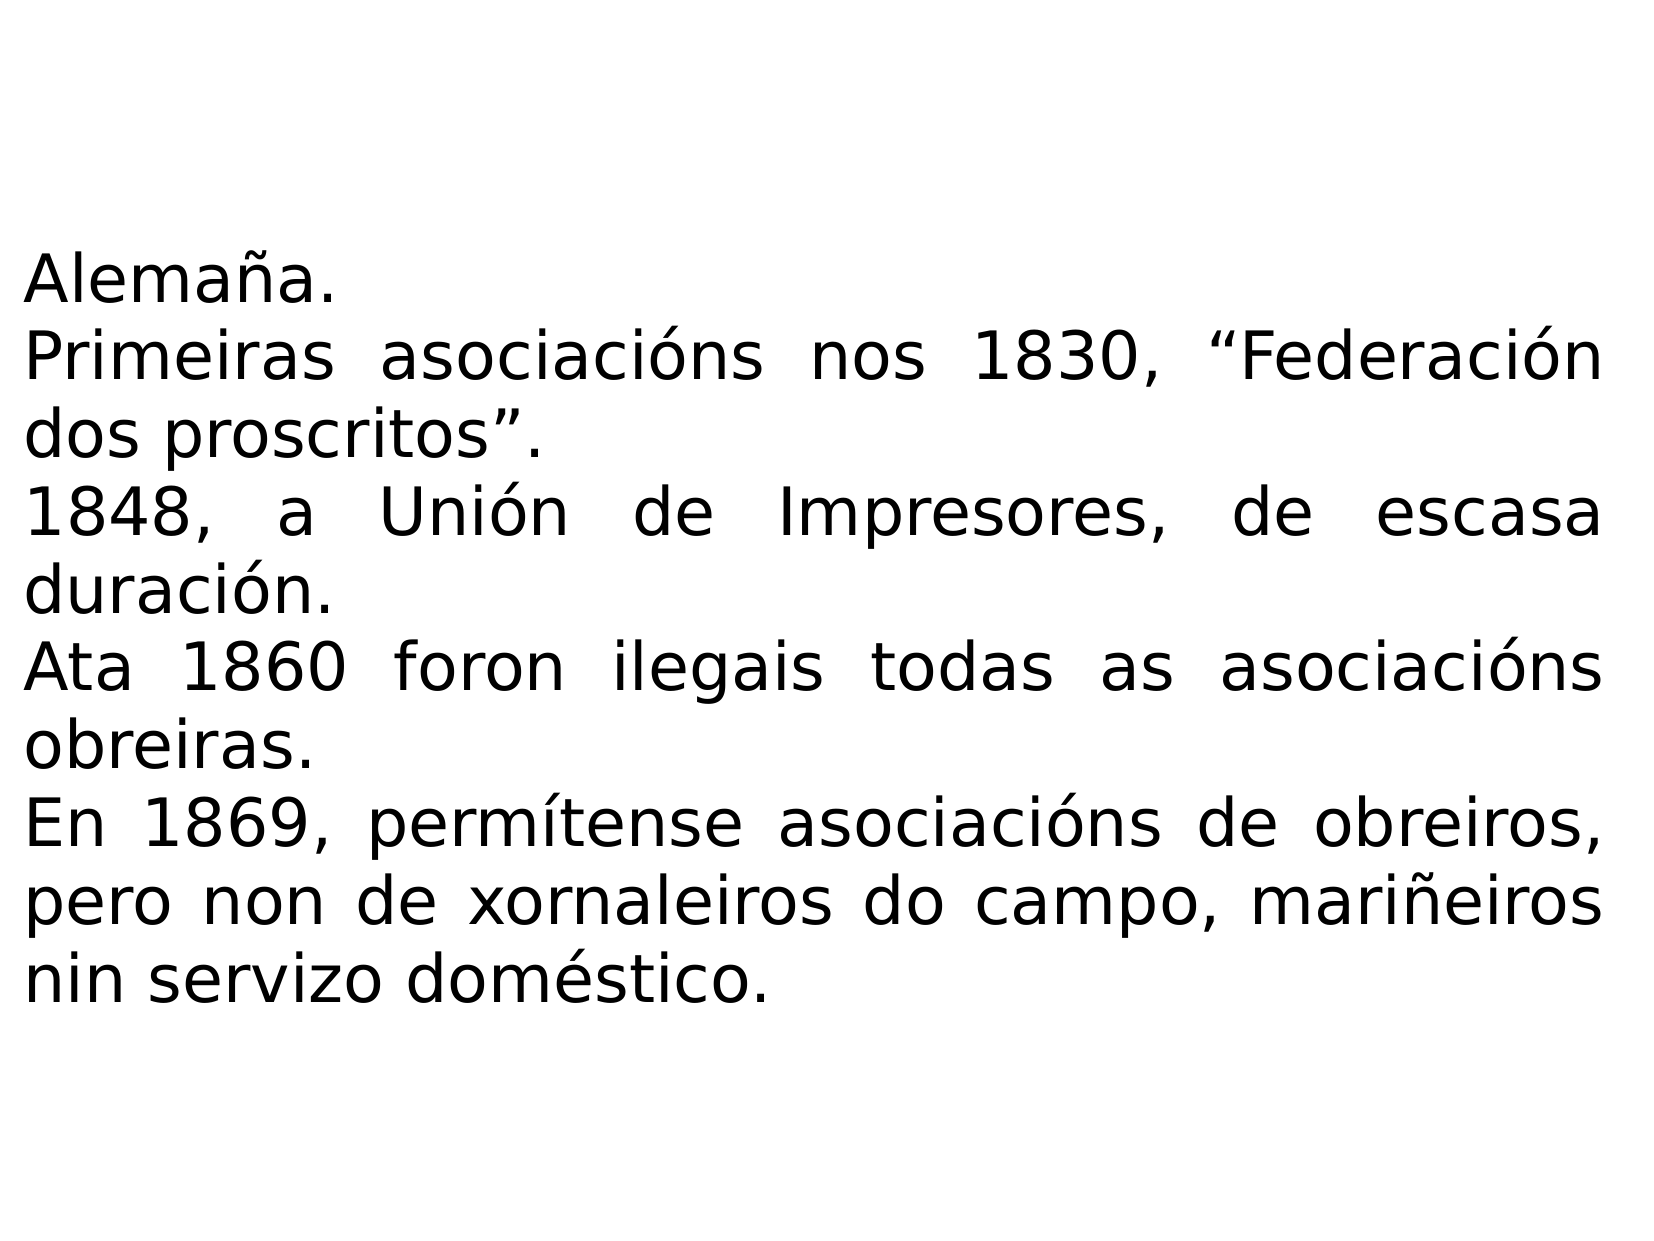

# Alemaña.
Primeiras asociacións nos 1830, “Federación dos proscritos”.
1848, a Unión de Impresores, de escasa duración.
Ata 1860 foron ilegais todas as asociacións obreiras.
En 1869, permítense asociacións de obreiros, pero non de xornaleiros do campo, mariñeiros nin servizo doméstico.